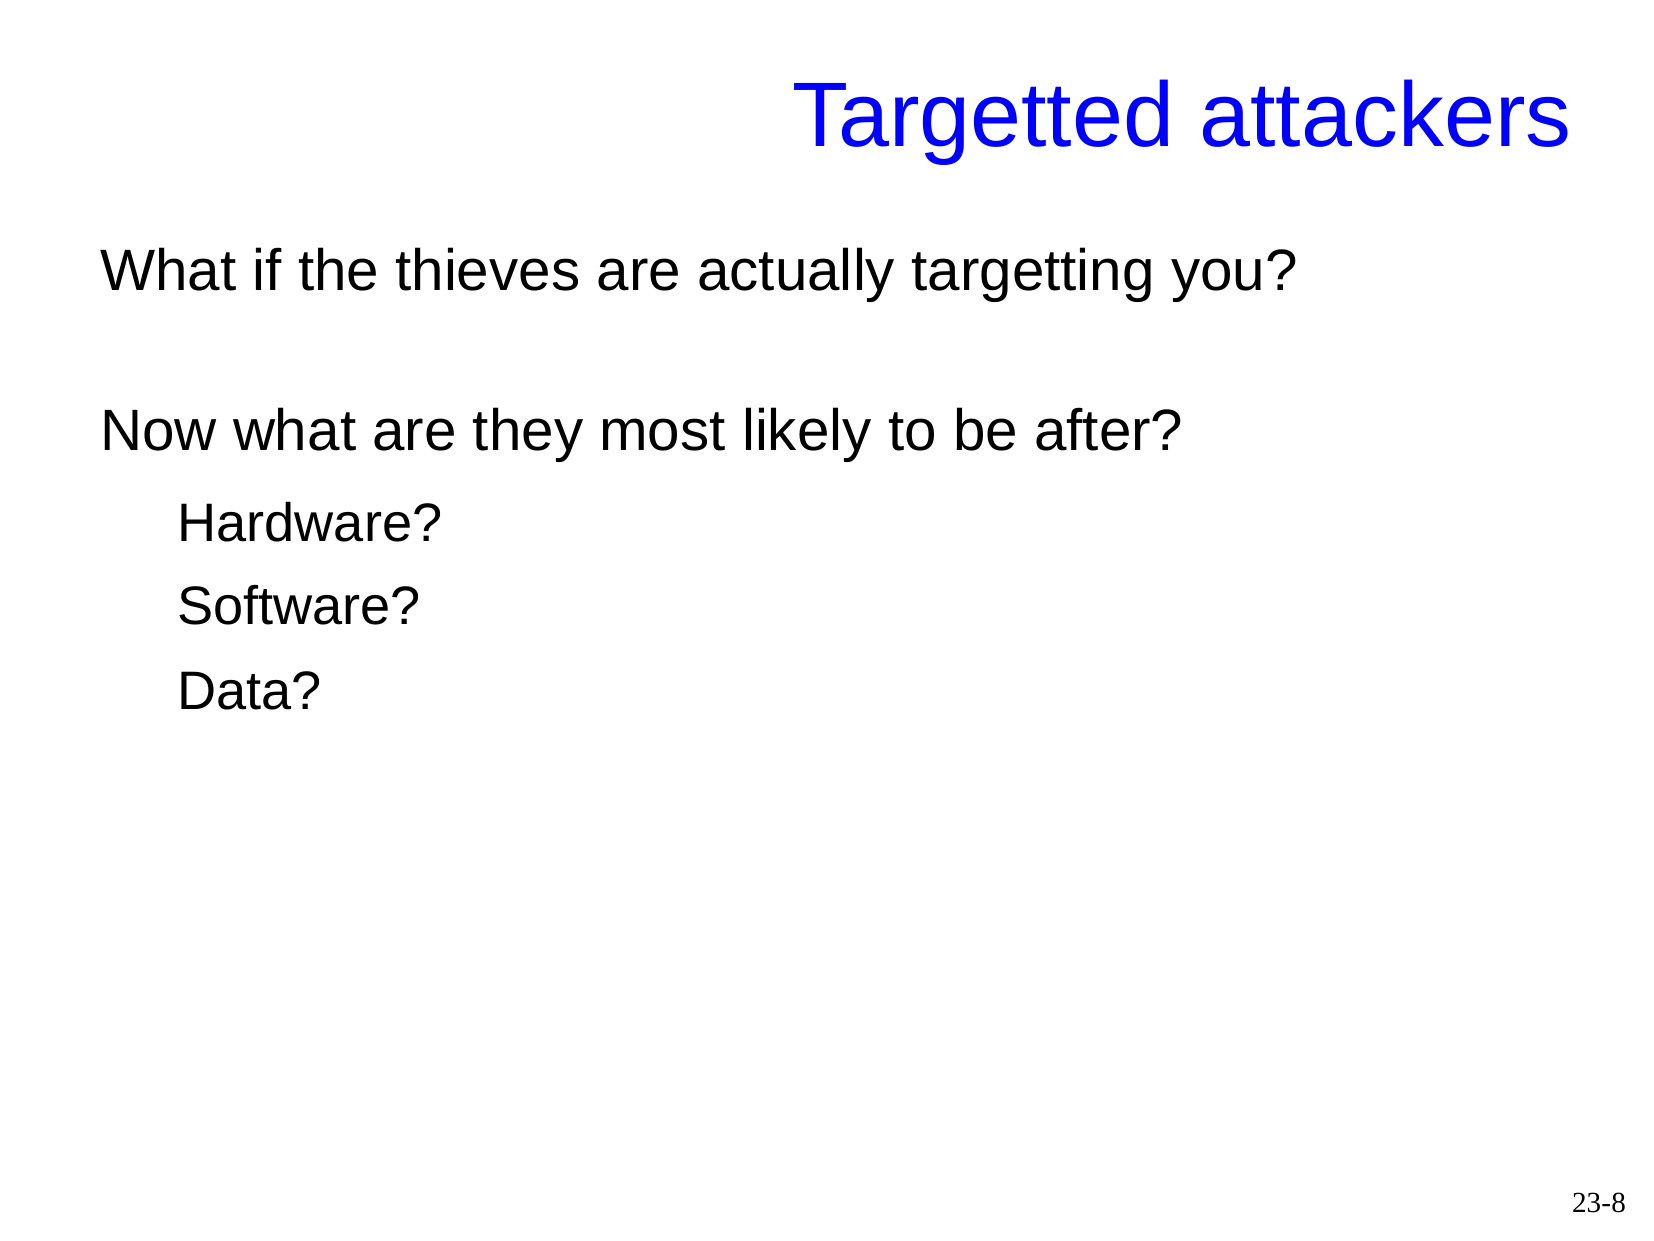

# Targetted attackers
What if the thieves are actually targetting you?
Now what are they most likely to be after?
Hardware?
Software?
Data?